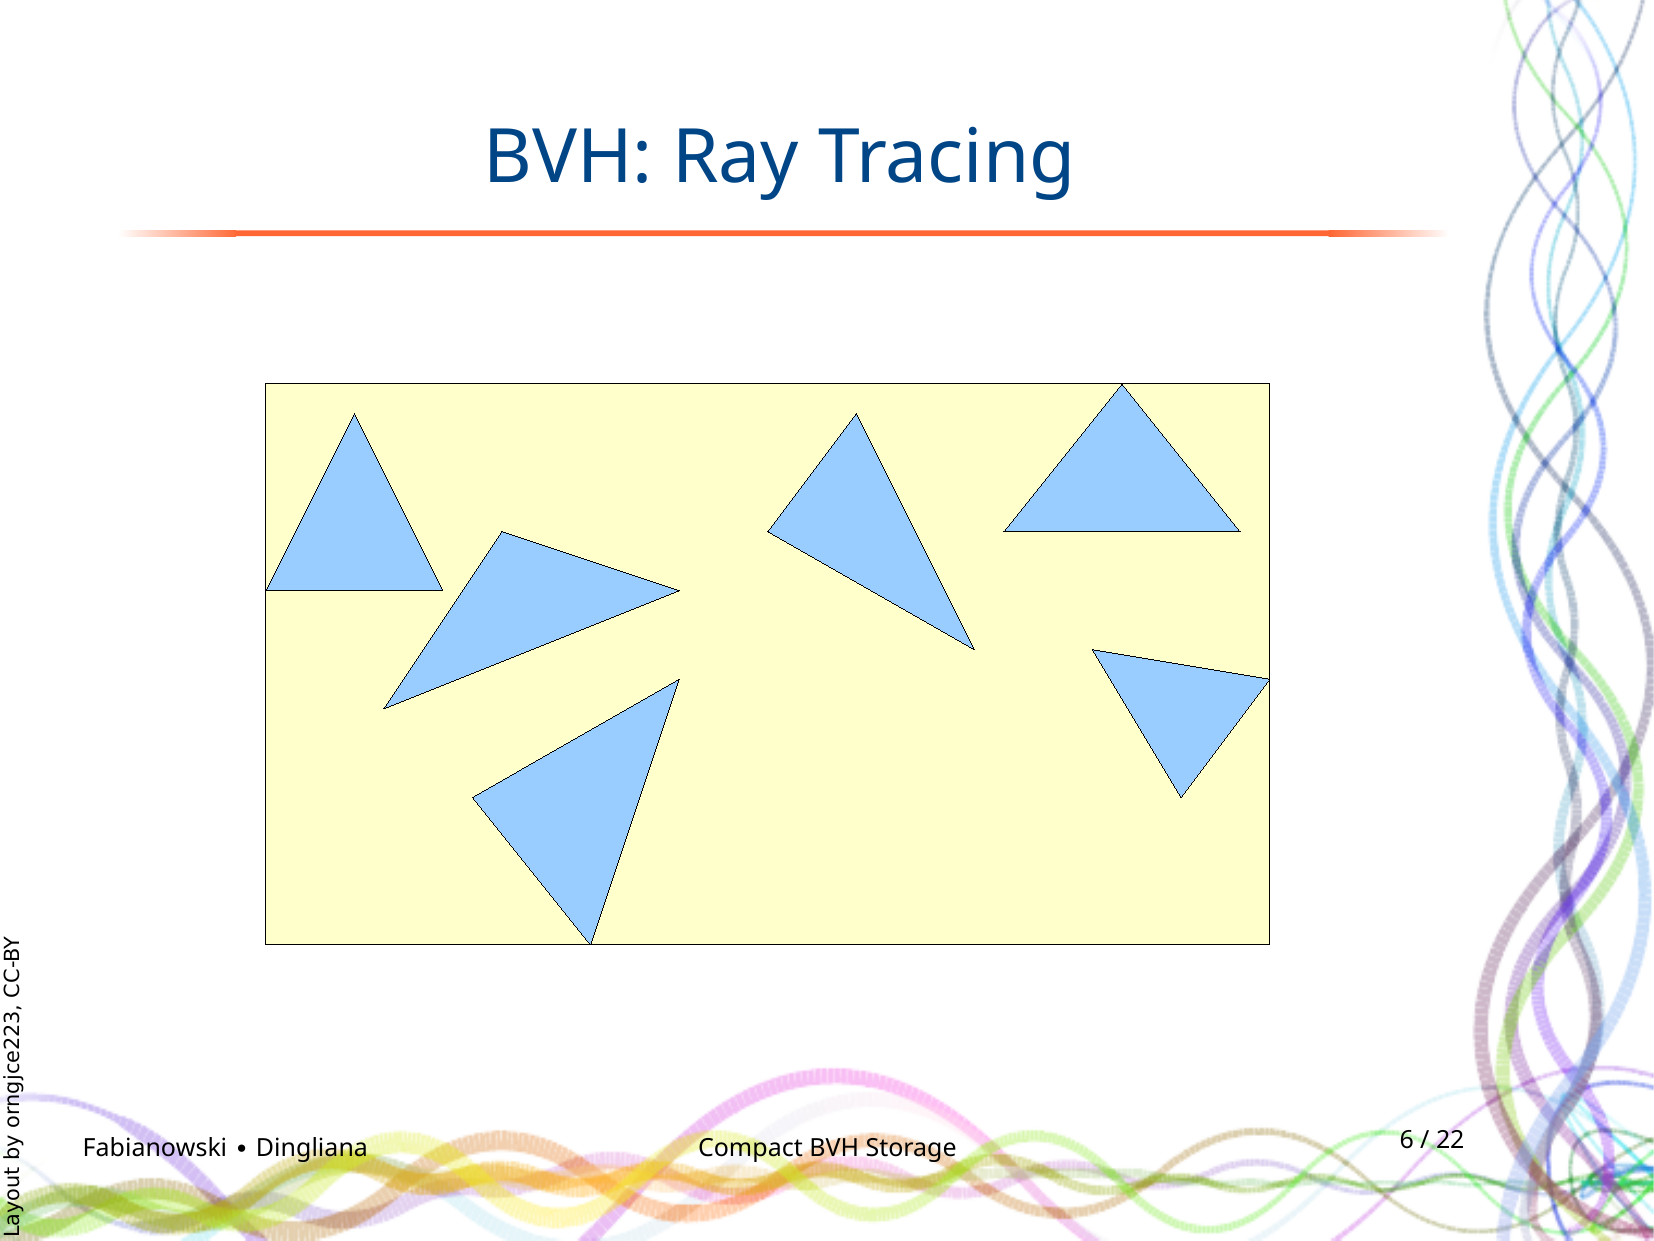

# BVH: Ray Tracing
	6 / 22